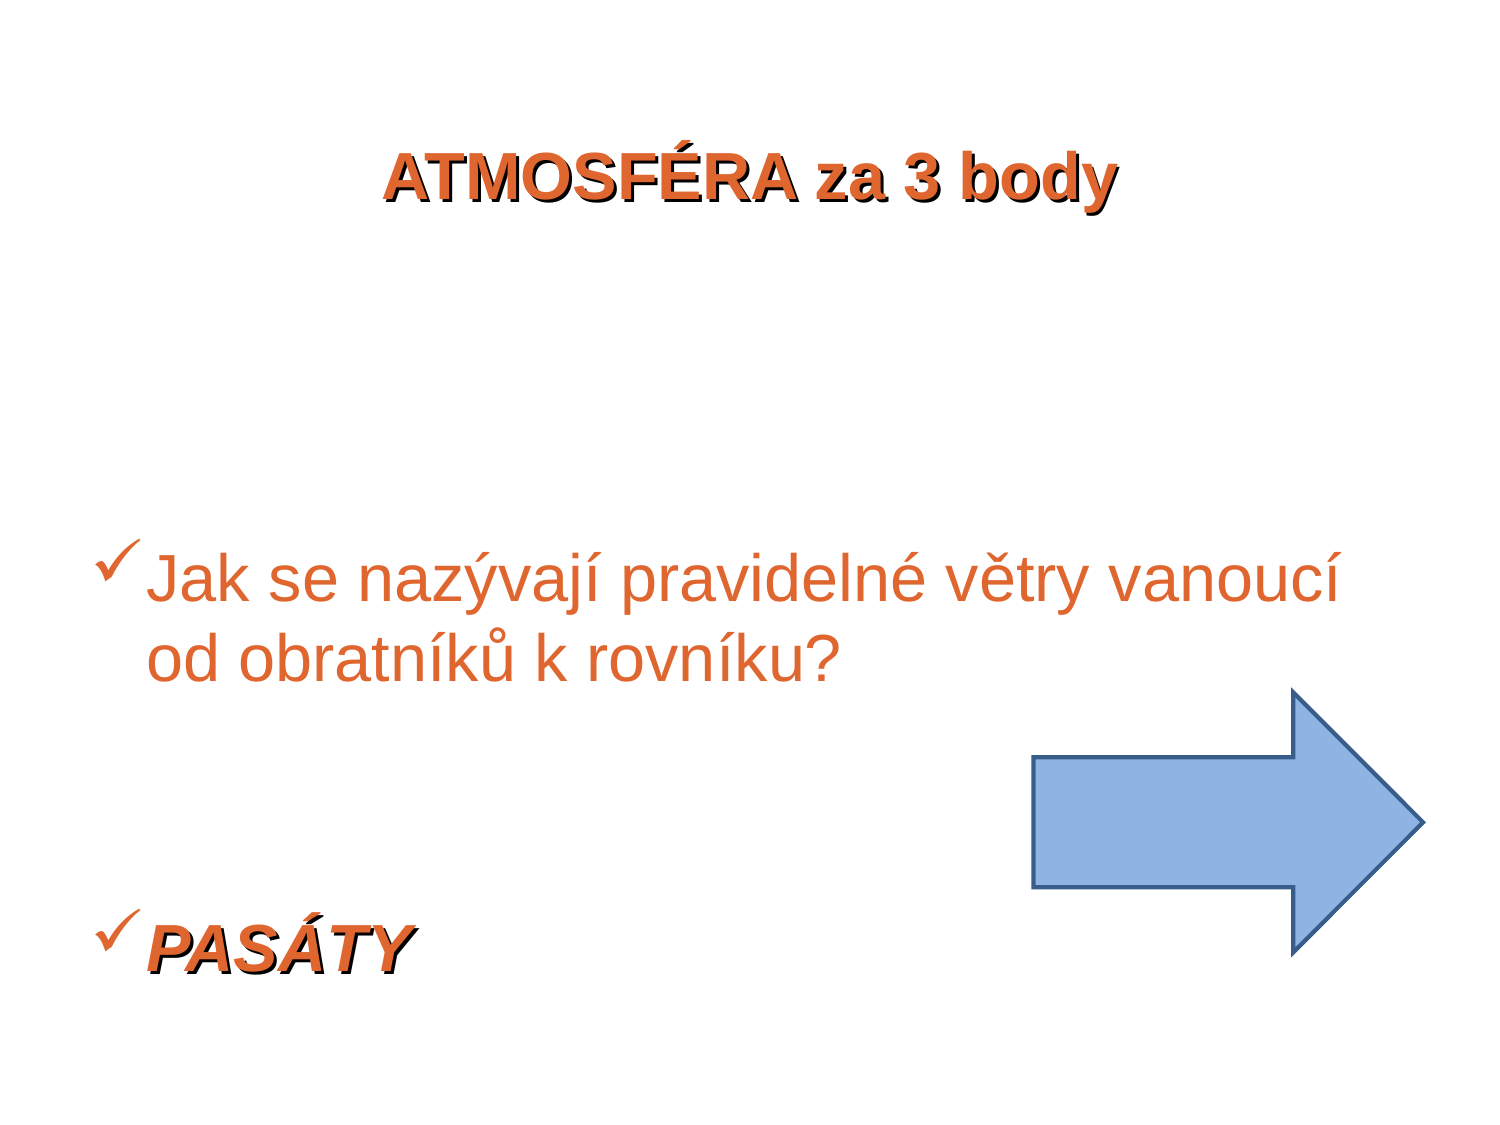

# ATMOSFÉRA za 3 body
Jak se nazývají pravidelné větry vanoucí od obratníků k rovníku?
PASÁTY